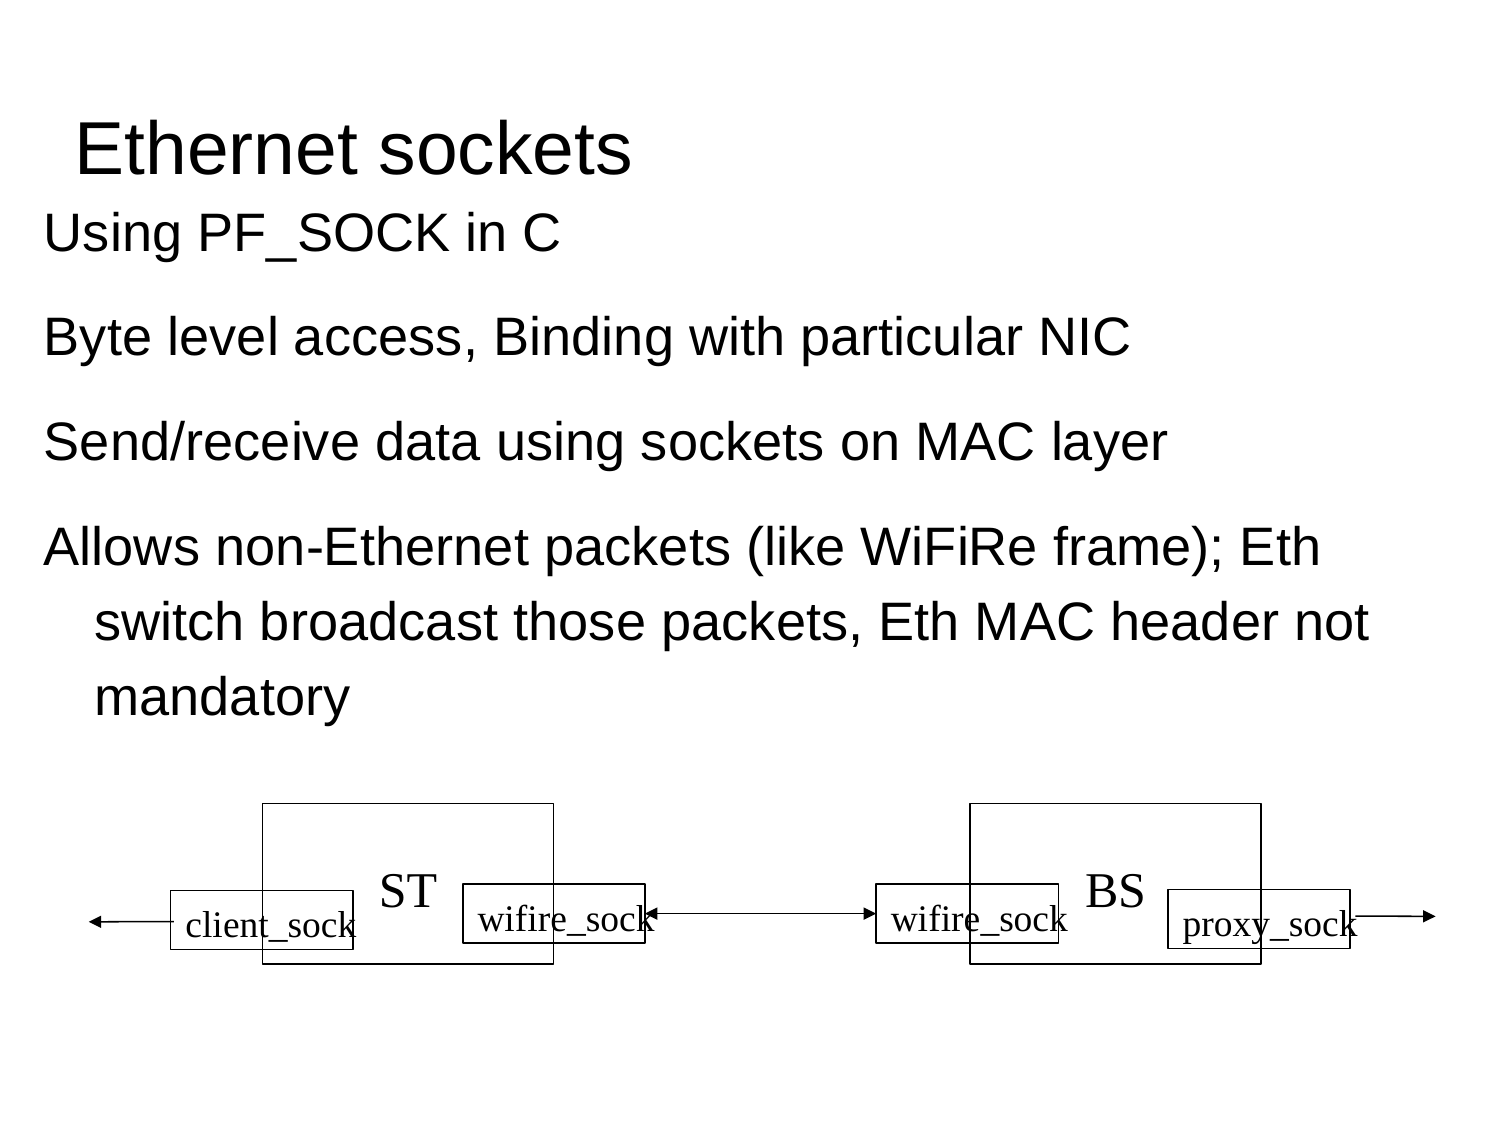

# Ethernet sockets
Using PF_SOCK in C
Byte level access, Binding with particular NIC
Send/receive data using sockets on MAC layer
Allows non-Ethernet packets (like WiFiRe frame); Eth switch broadcast those packets, Eth MAC header not mandatory
ST
BS
wifire_sock
wifire_sock
proxy_sock
client_sock